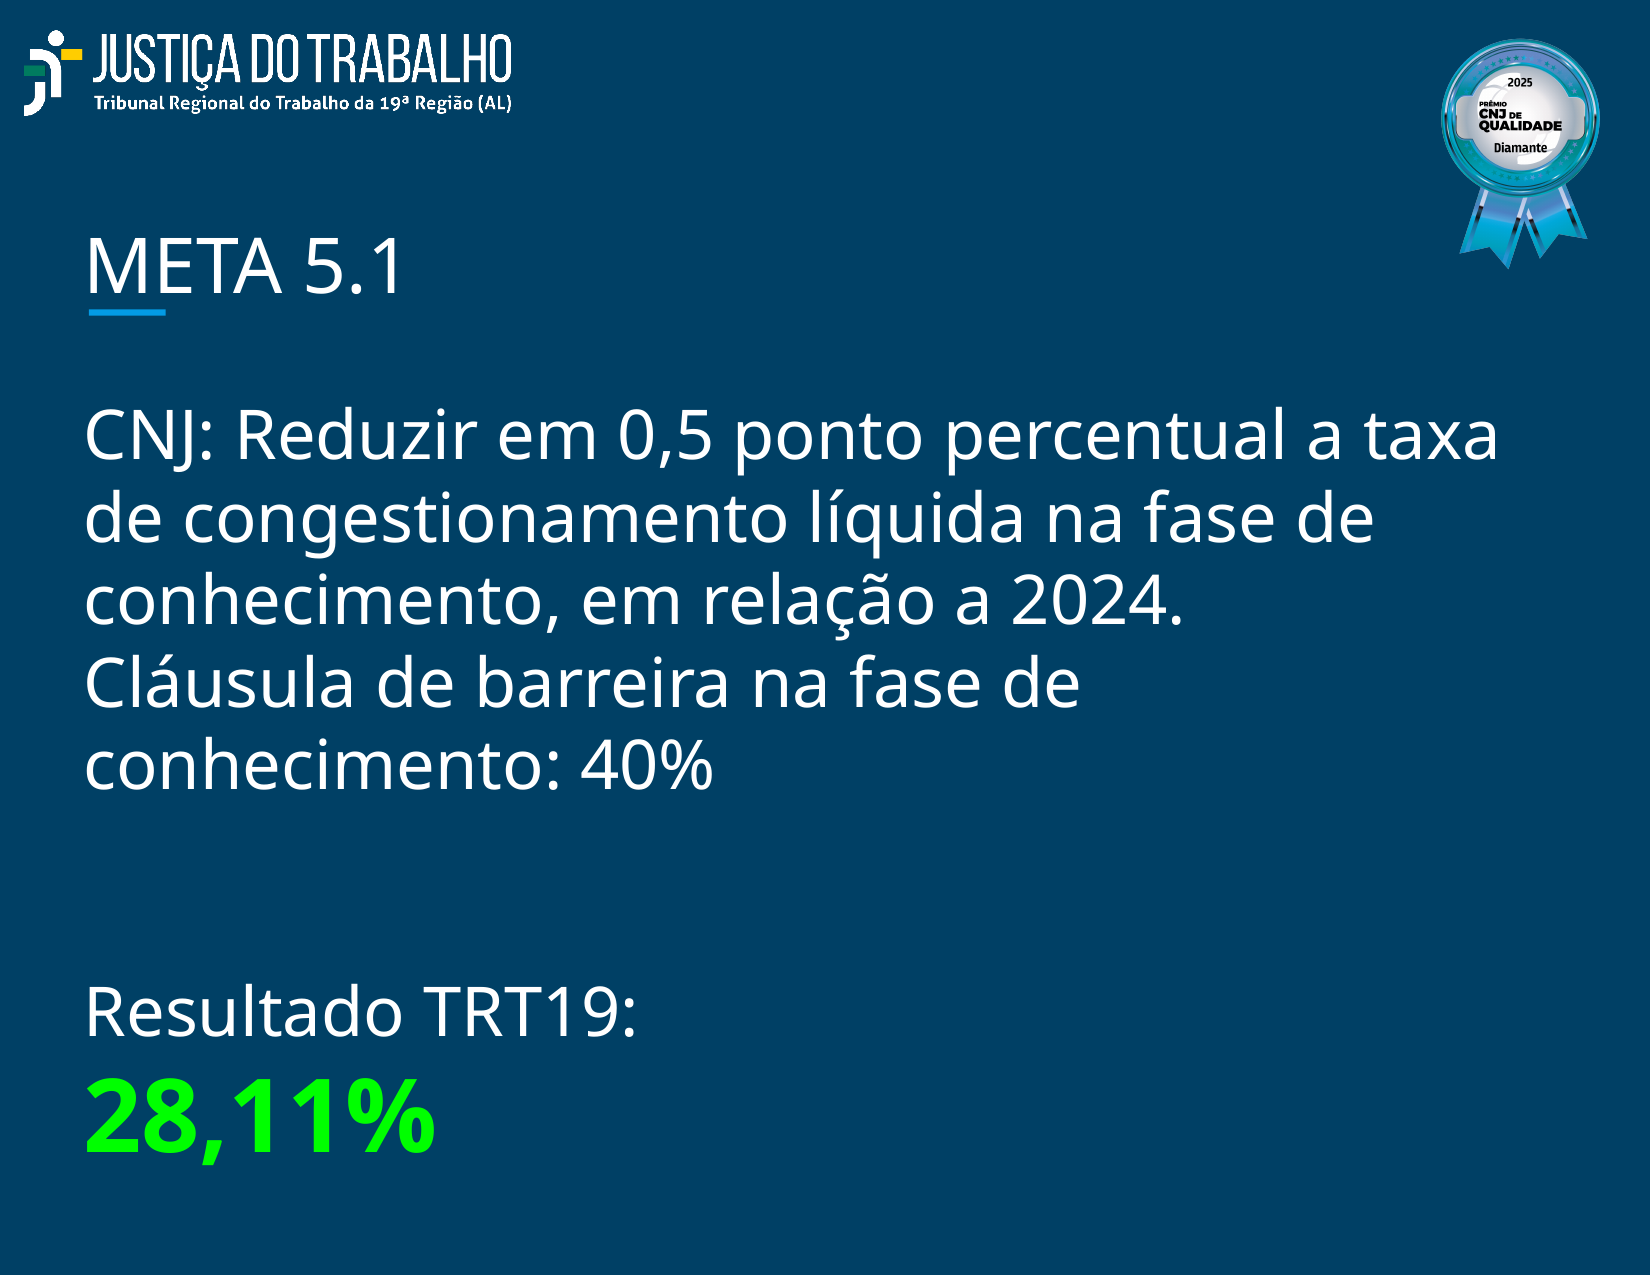

# META 5.1 CNJ: Reduzir em 0,5 ponto percentual a taxa de congestionamento líquida na fase de conhecimento, em relação a 2024. Cláusula de barreira na fase de conhecimento: 40% Resultado TRT19: 28,11%